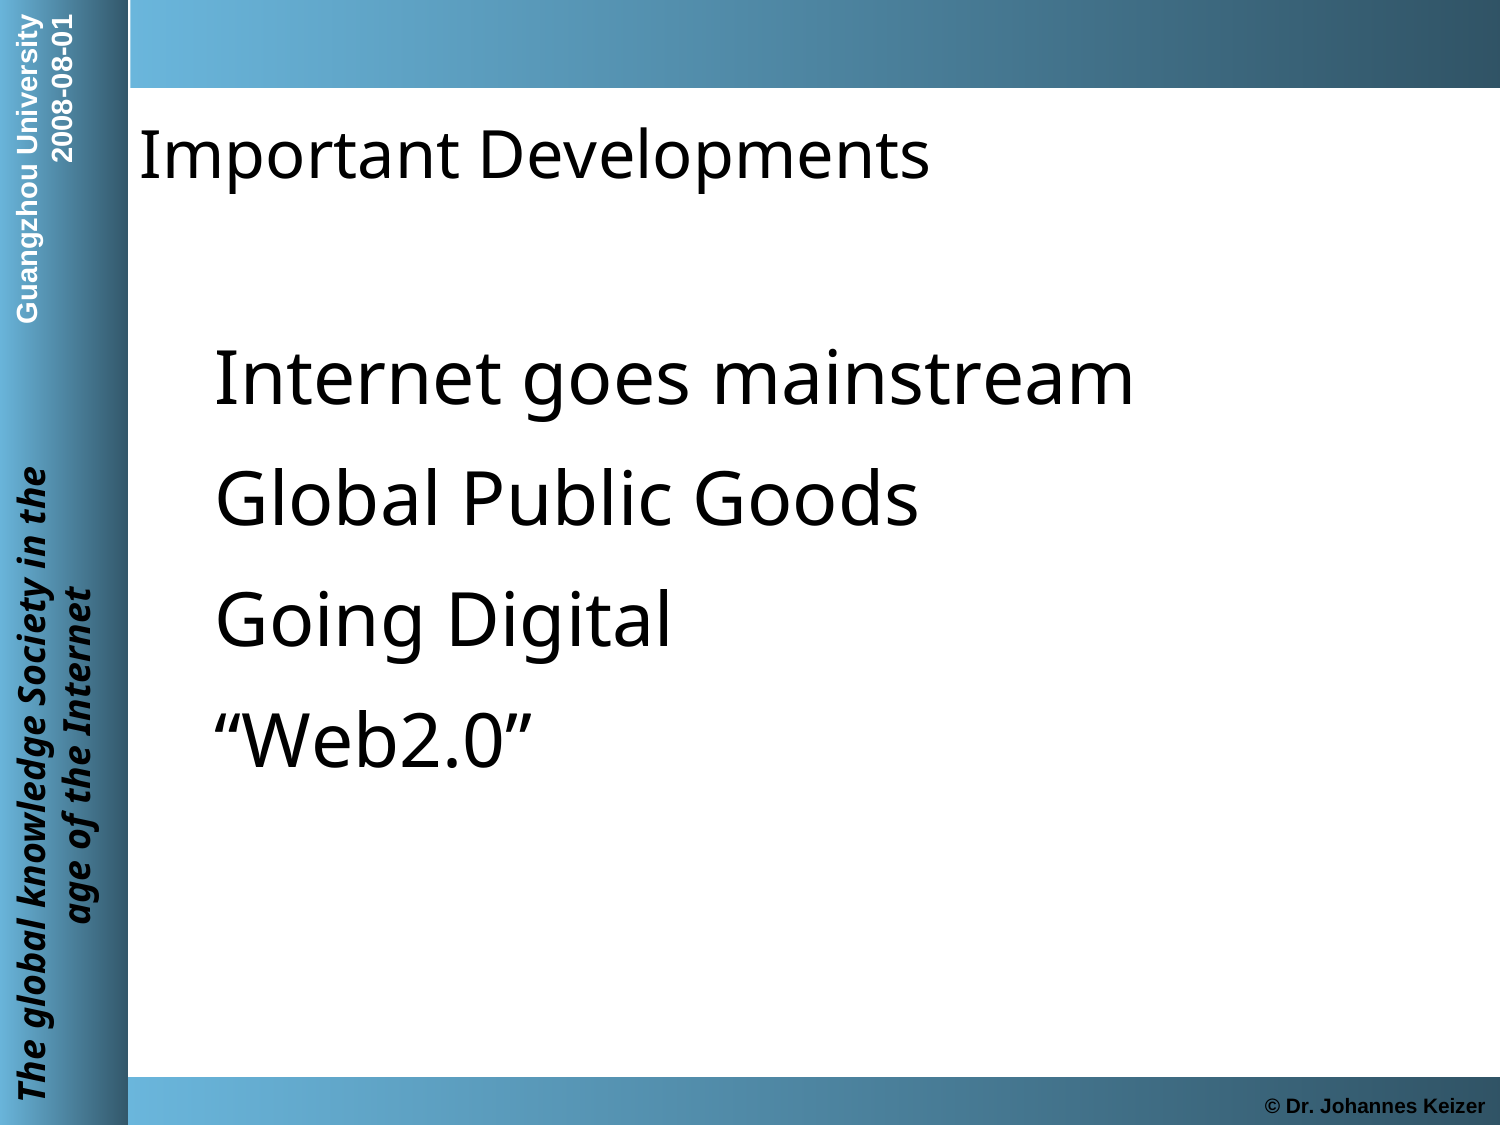

# Important Developments
Internet goes mainstream
Global Public Goods
Going Digital
“Web2.0”